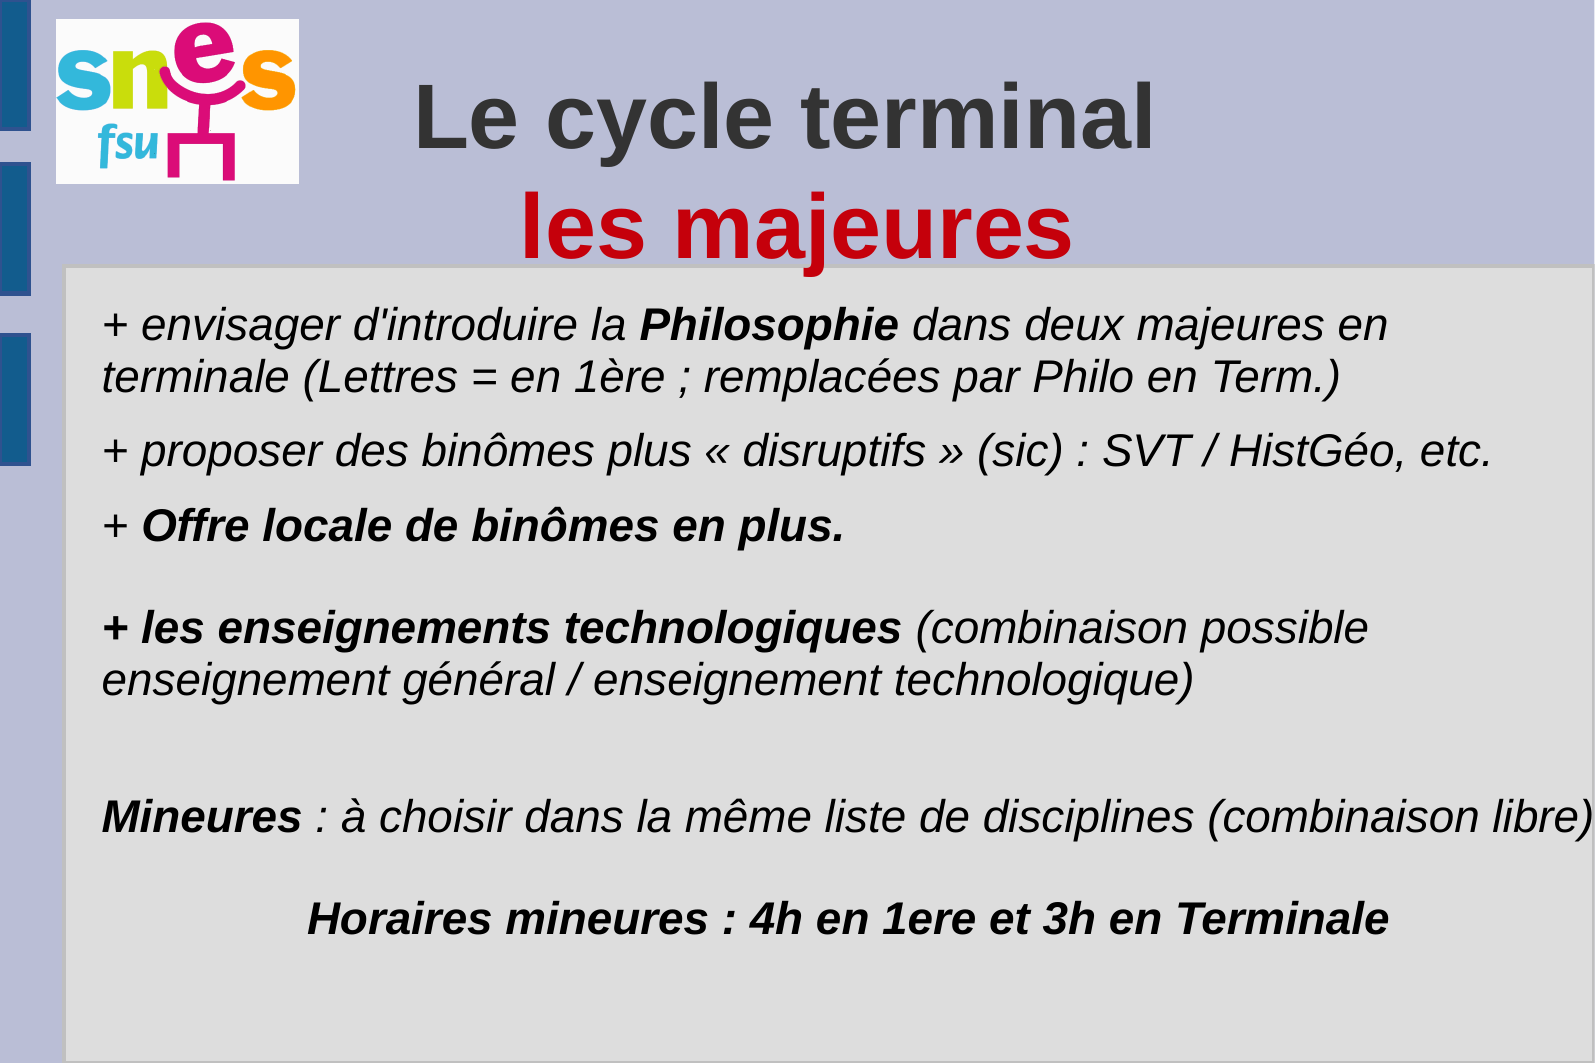

# Le cycle terminal les majeures
+ envisager d'introduire la Philosophie dans deux majeures en terminale (Lettres = en 1ère ; remplacées par Philo en Term.)
+ proposer des binômes plus « disruptifs » (sic) : SVT / HistGéo, etc.
+ Offre locale de binômes en plus.
+ les enseignements technologiques (combinaison possible enseignement général / enseignement technologique)
Mineures : à choisir dans la même liste de disciplines (combinaison libre)
Horaires mineures : 4h en 1ere et 3h en Terminale